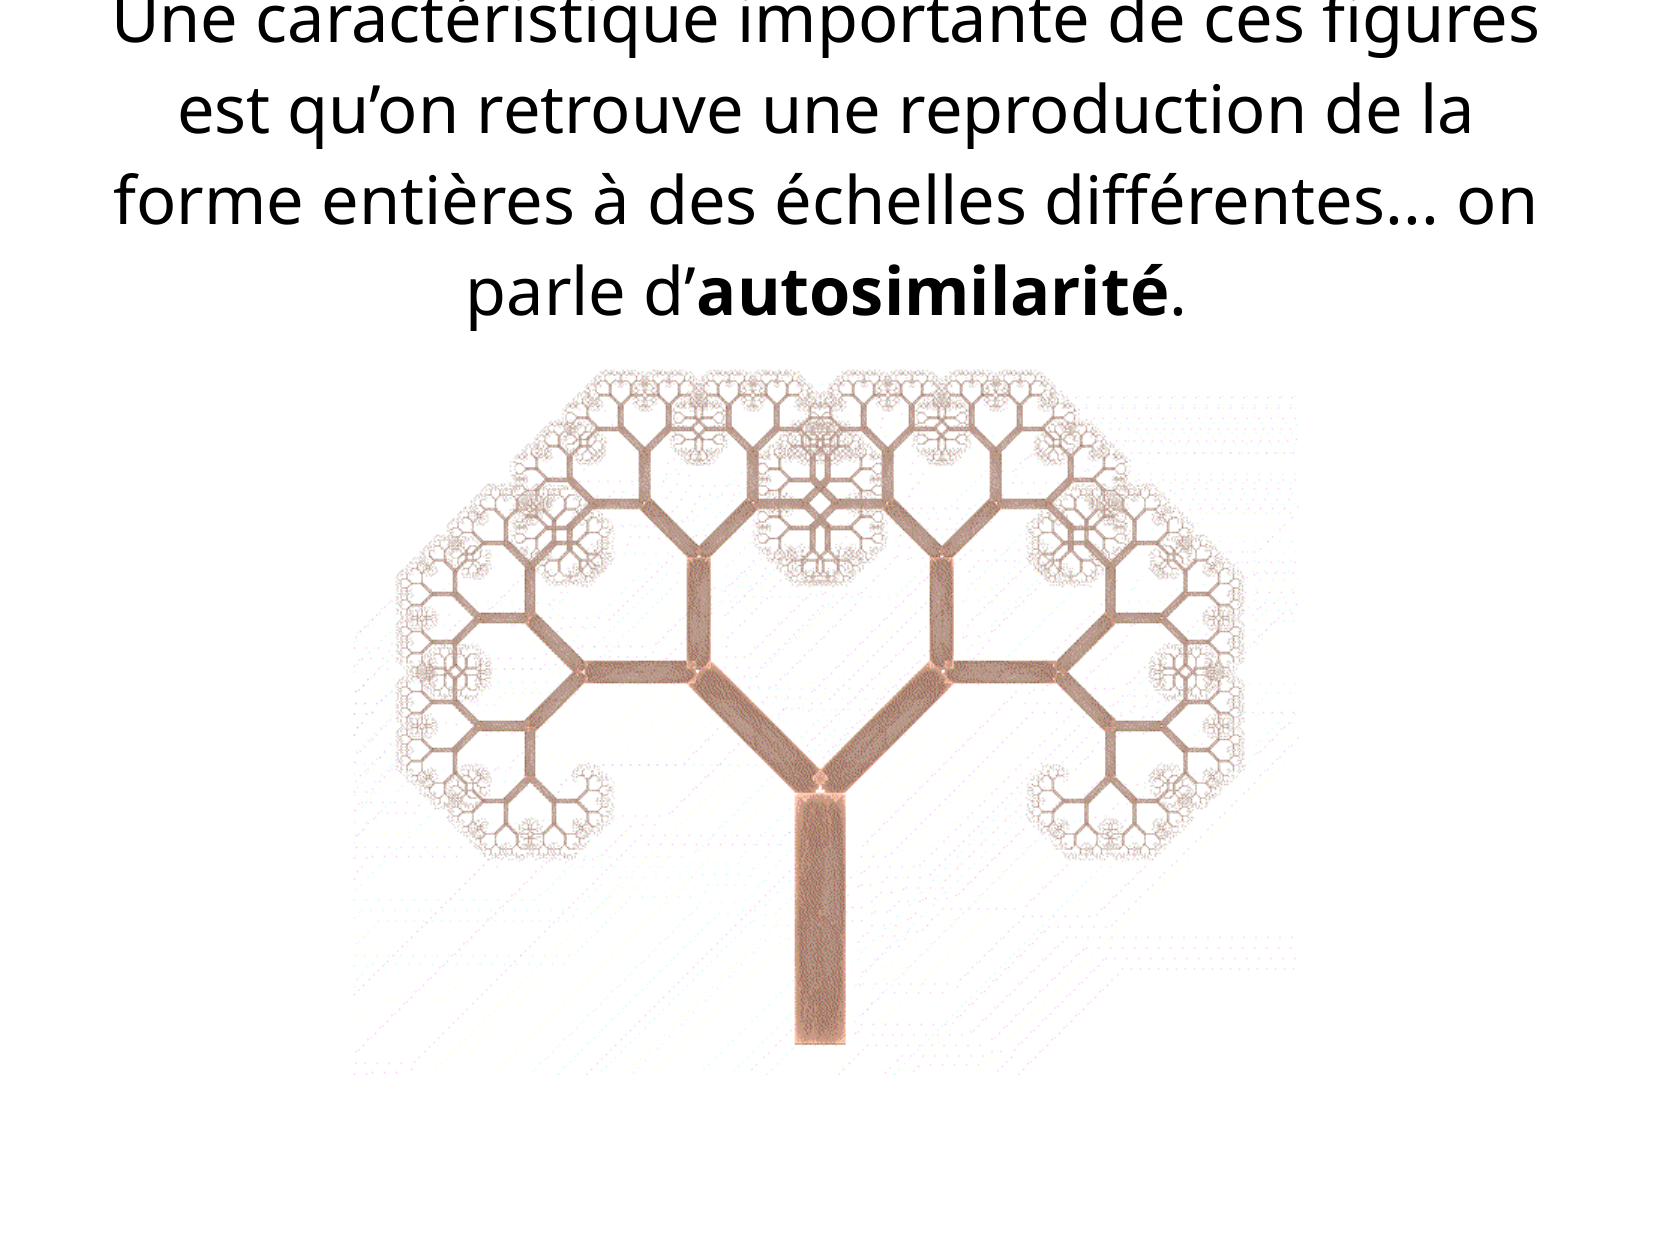

# Une caractéristique importante de ces figures est qu’on retrouve une reproduction de la forme entières à des échelles différentes... on parle d’autosimilarité.